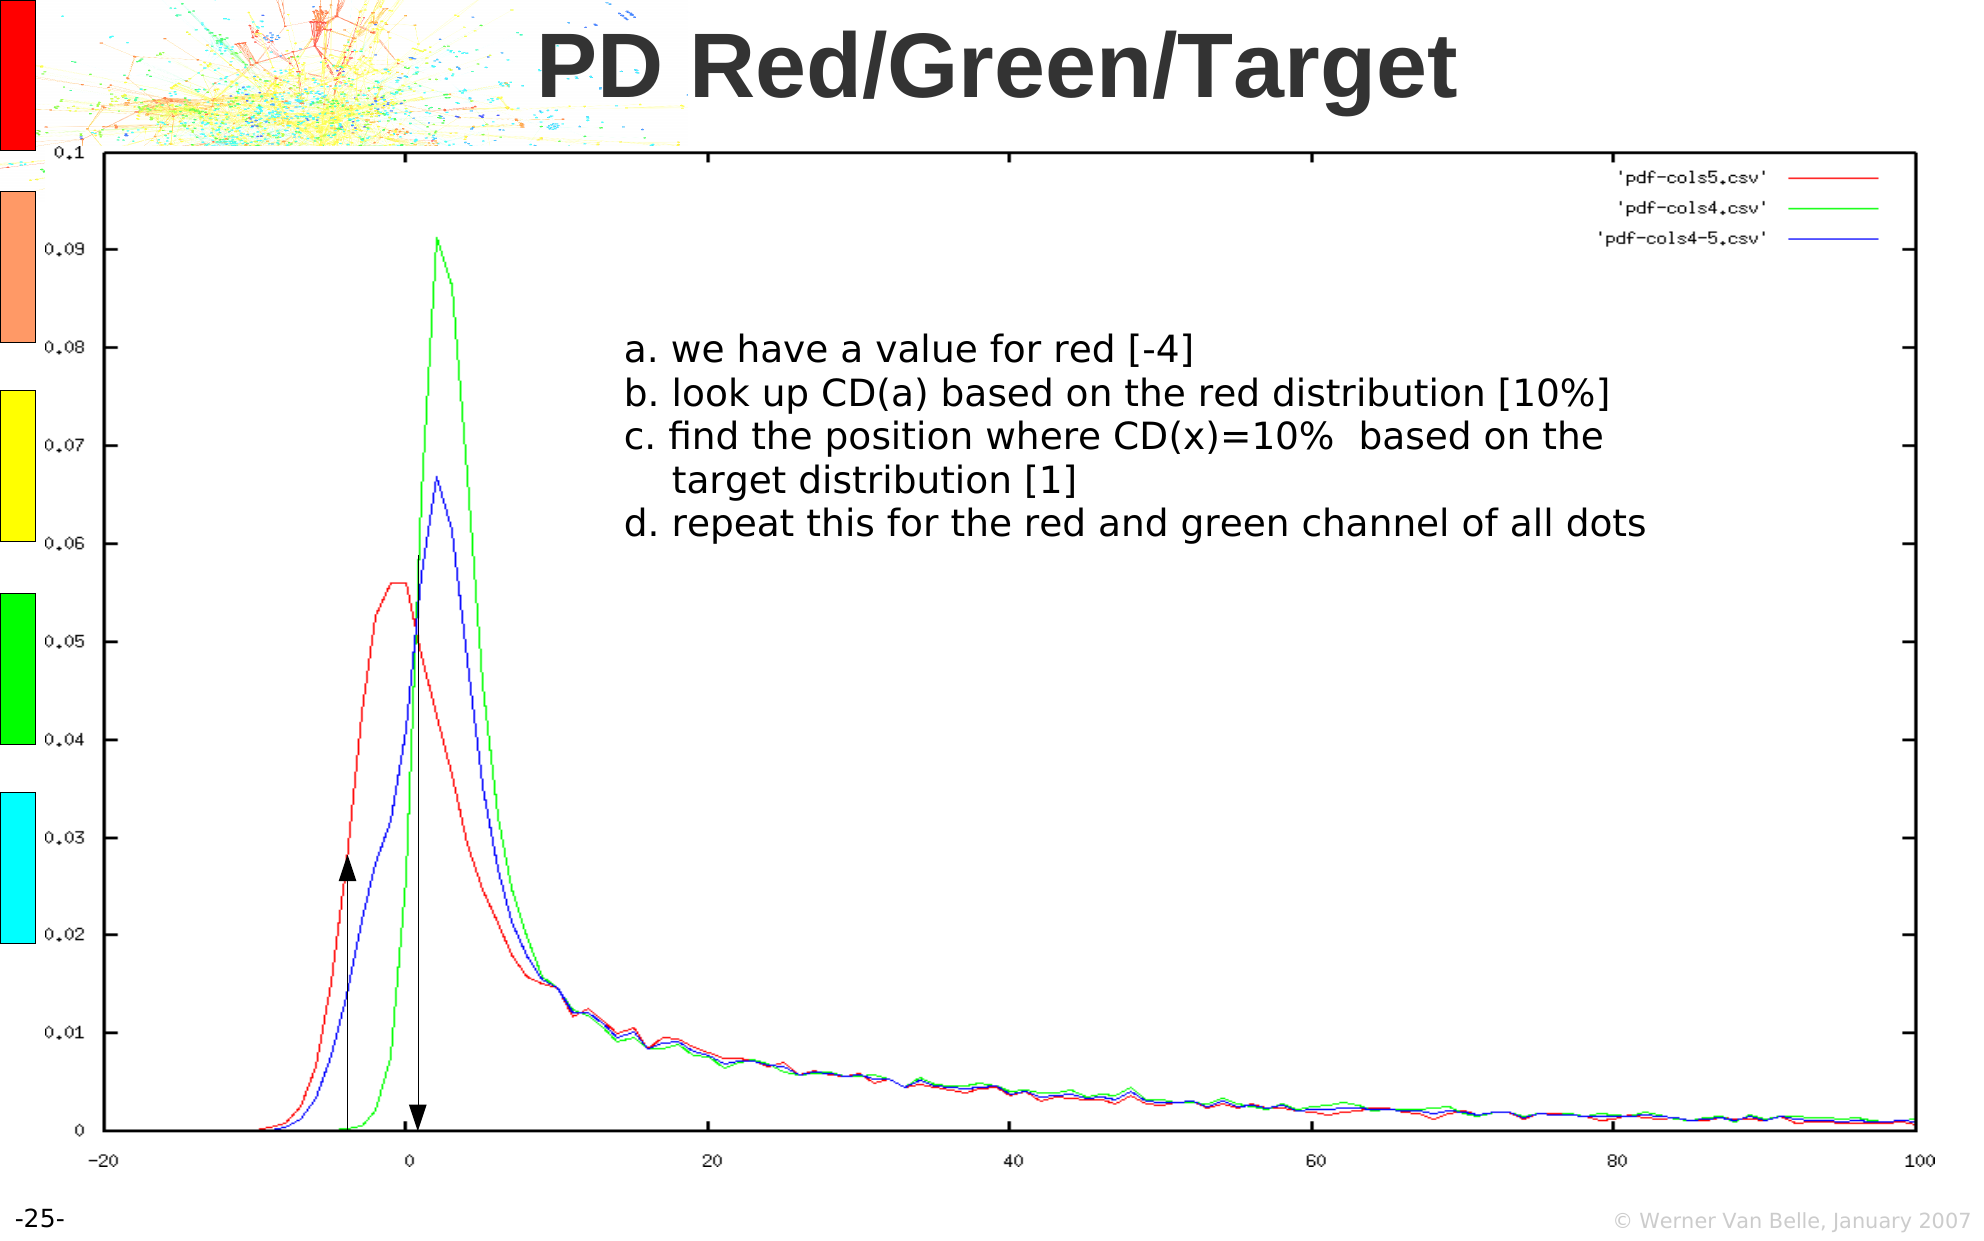

# PD Red/Green/Target
a. we have a value for red [-4]
b. look up CD(a) based on the red distribution [10%]
c. find the position where CD(x)=10% based on the
 target distribution [1]
d. repeat this for the red and green channel of all dots